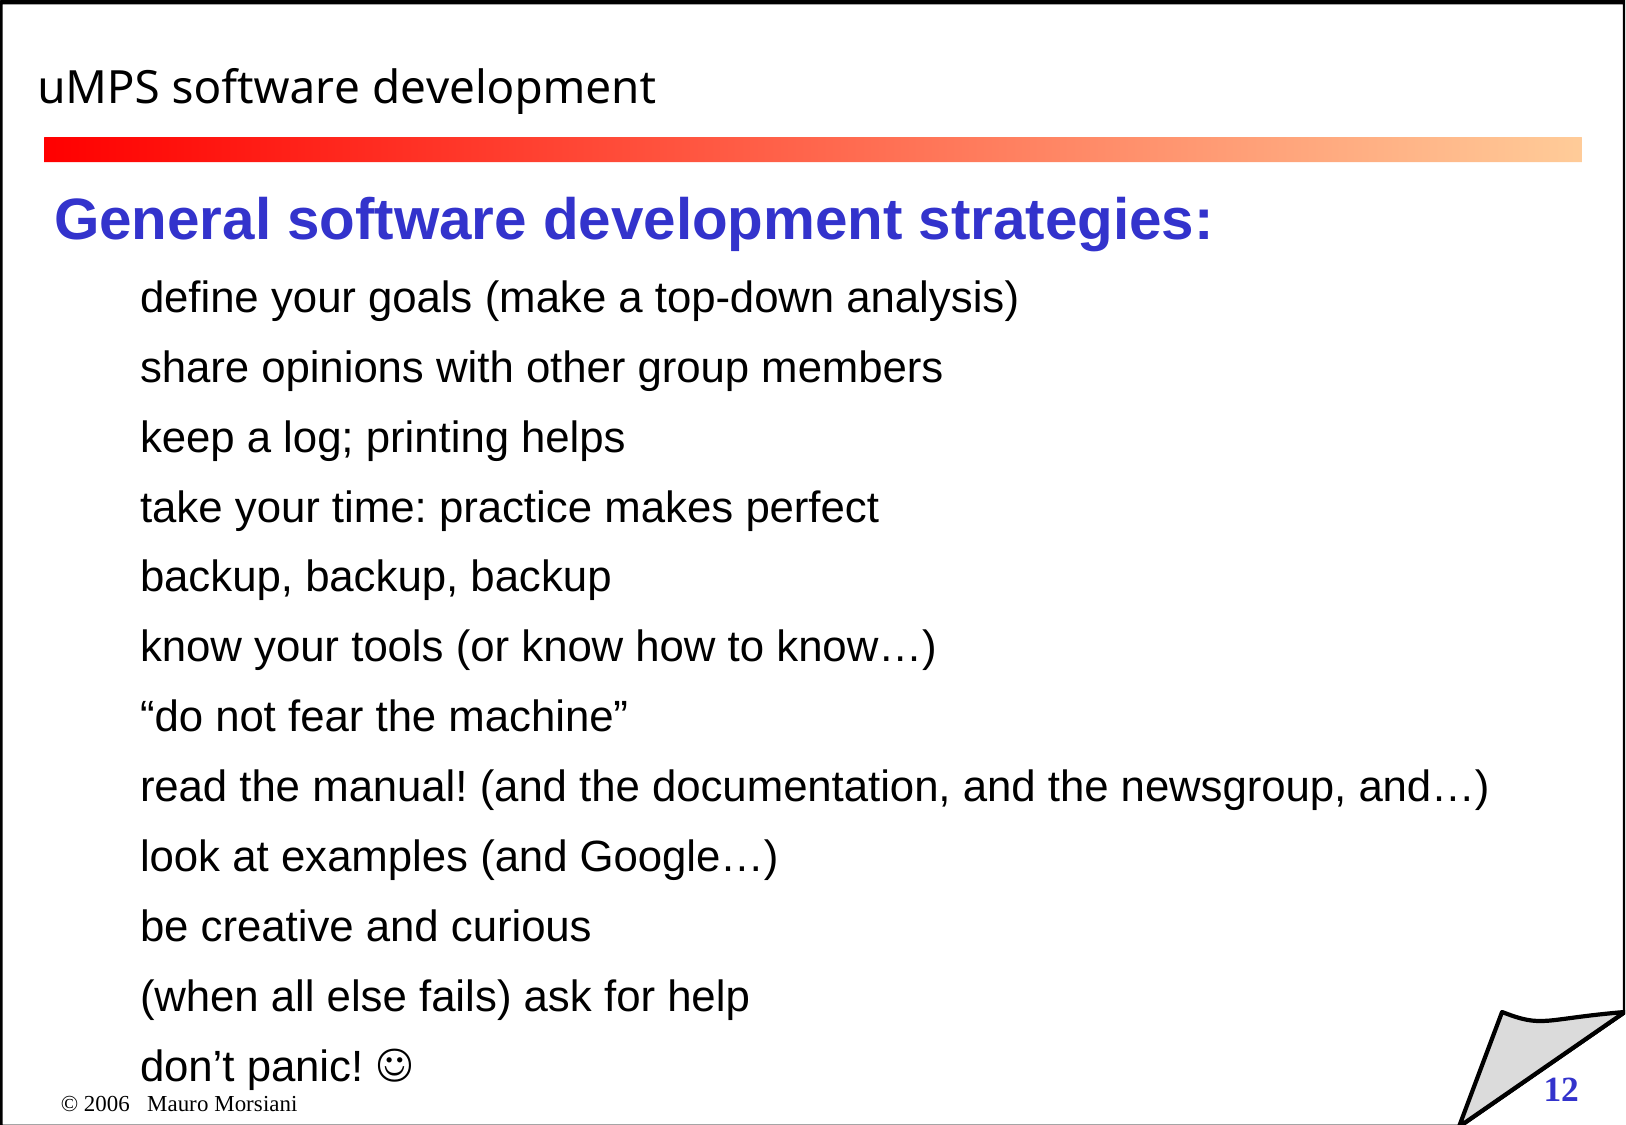

# uMPS software development
General software development strategies:
define your goals (make a top-down analysis)
share opinions with other group members
keep a log; printing helps
take your time: practice makes perfect
backup, backup, backup
know your tools (or know how to know…)
“do not fear the machine”
read the manual! (and the documentation, and the newsgroup, and…)
look at examples (and Google…)
be creative and curious
(when all else fails) ask for help
don’t panic! 